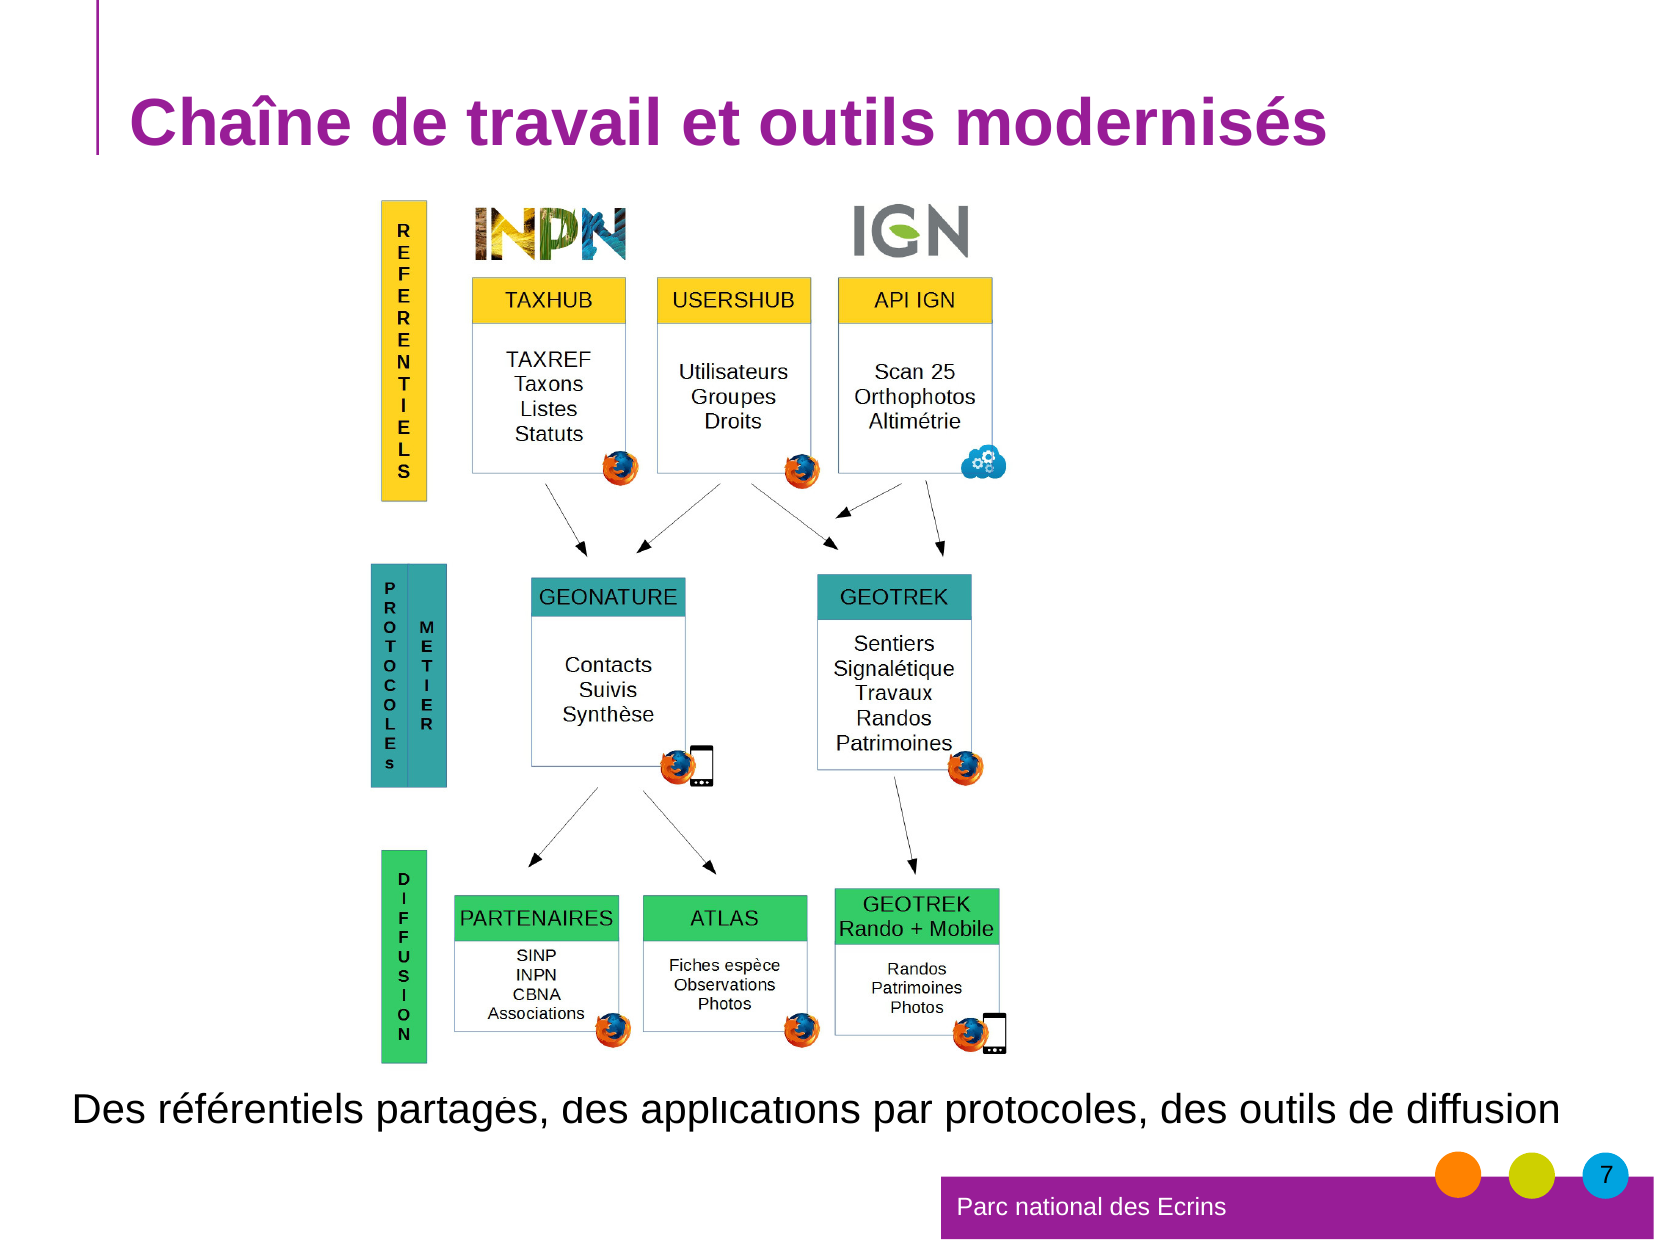

# Chaîne de travail et outils modernisés
Des référentiels partagés, des applications par protocoles, des outils de diffusion